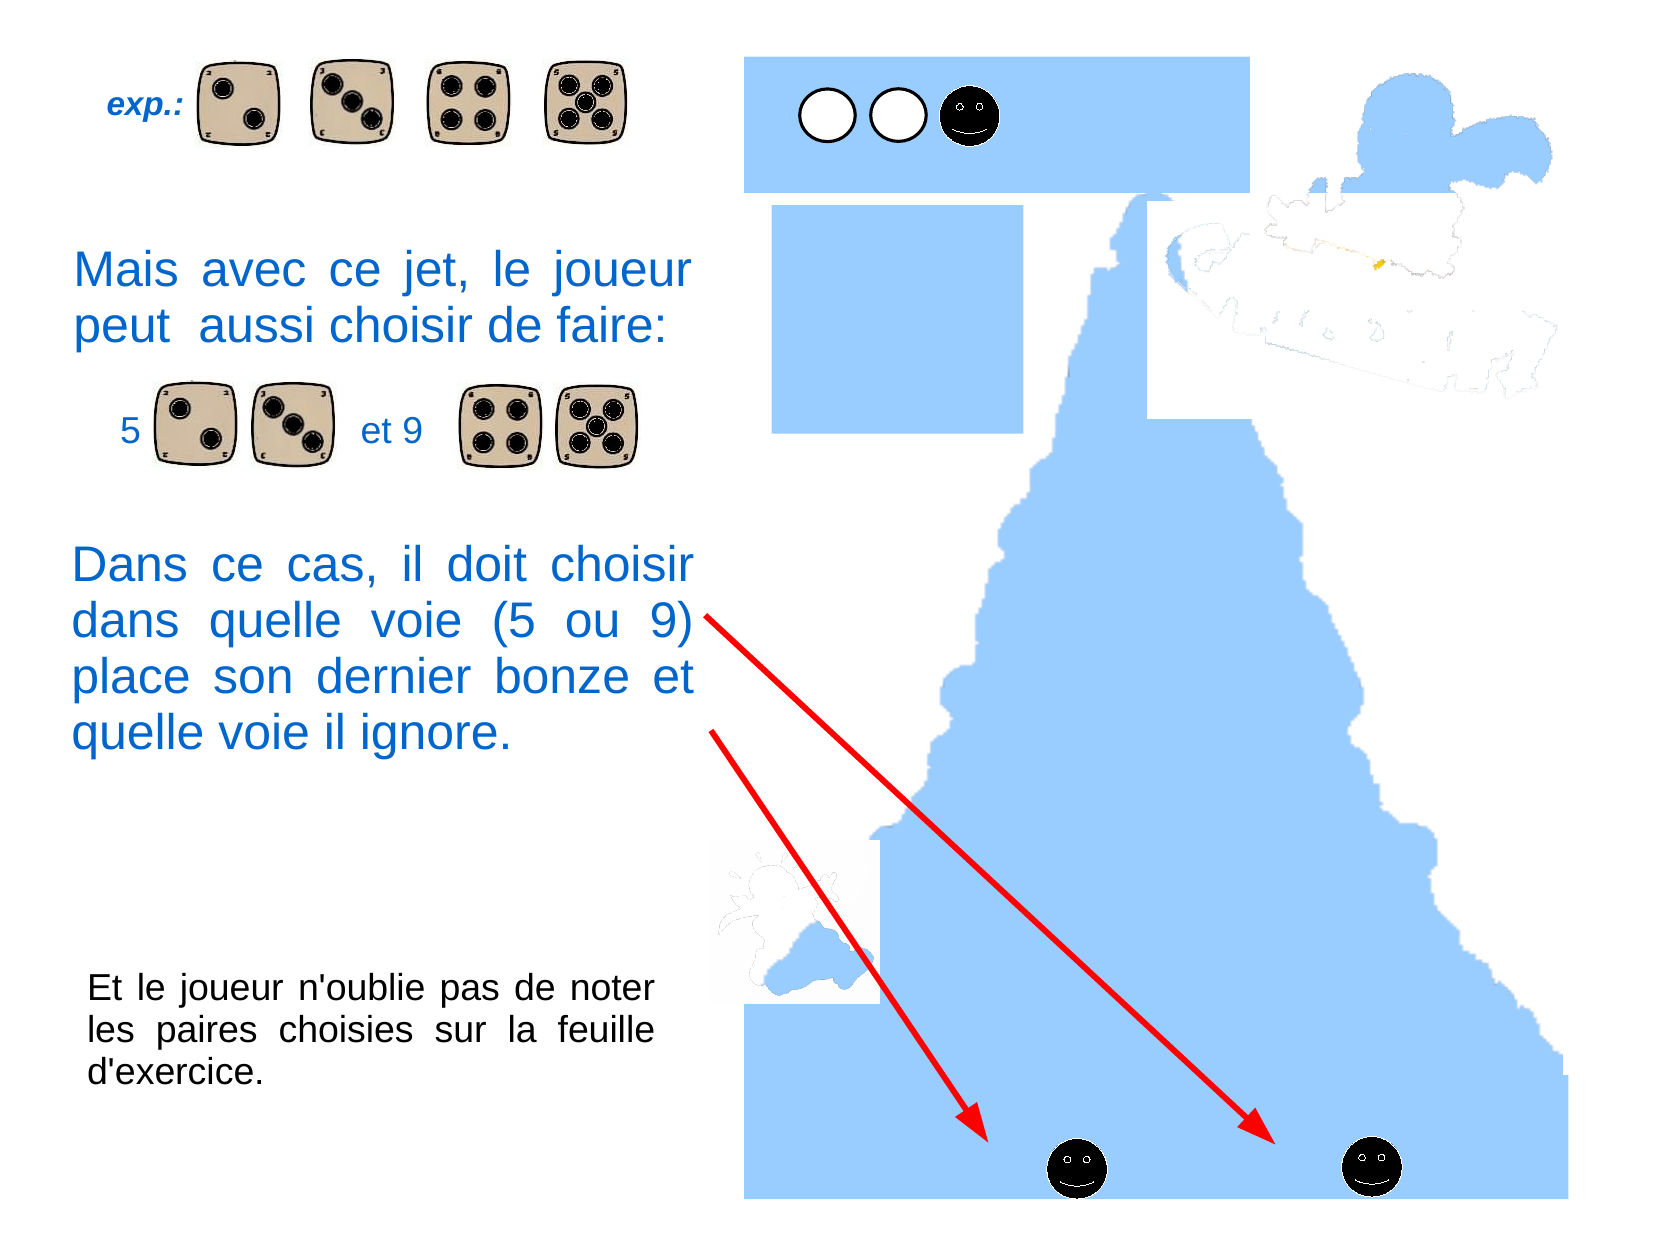

exp.:
Mais avec ce jet, le joueur peut aussi choisir de faire:
5 et 9
Dans ce cas, il doit choisir dans quelle voie (5 ou 9) place son dernier bonze et quelle voie il ignore.
Et le joueur n'oublie pas de noter les paires choisies sur la feuille d'exercice.